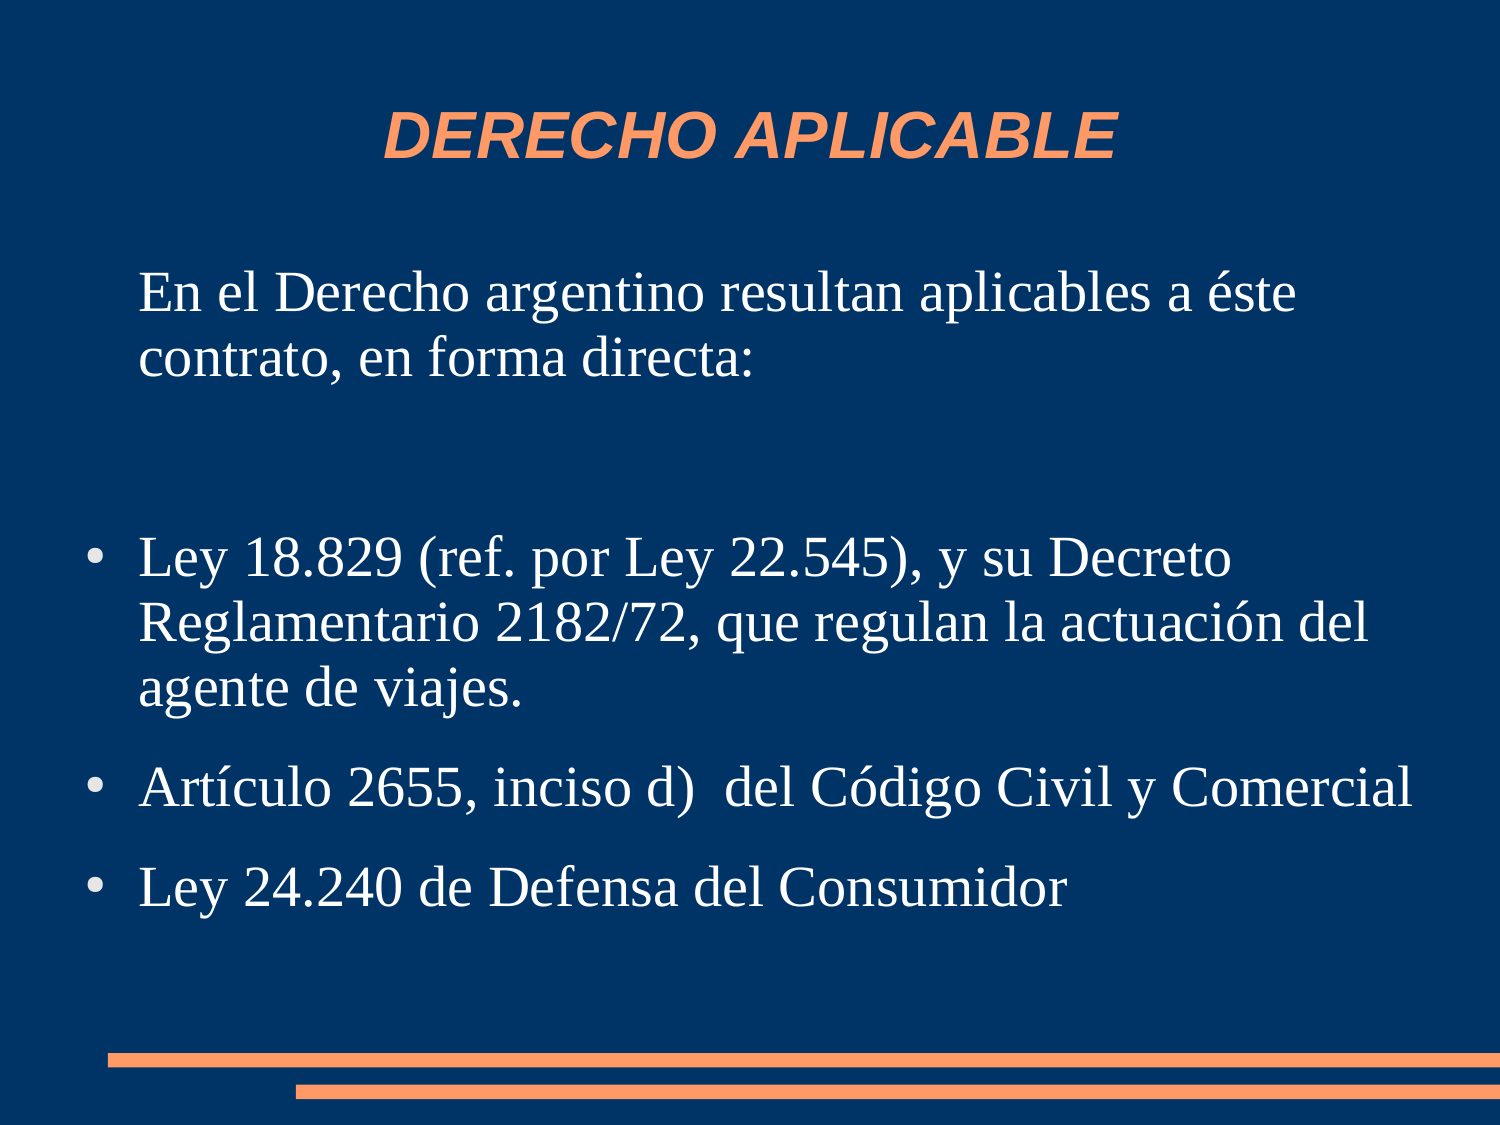

# DERECHO APLICABLE
En el Derecho argentino resultan aplicables a éste contrato, en forma directa:
Ley 18.829 (ref. por Ley 22.545), y su Decreto Reglamentario 2182/72, que regulan la actuación del agente de viajes.
Artículo 2655, inciso d) del Código Civil y Comercial
Ley 24.240 de Defensa del Consumidor